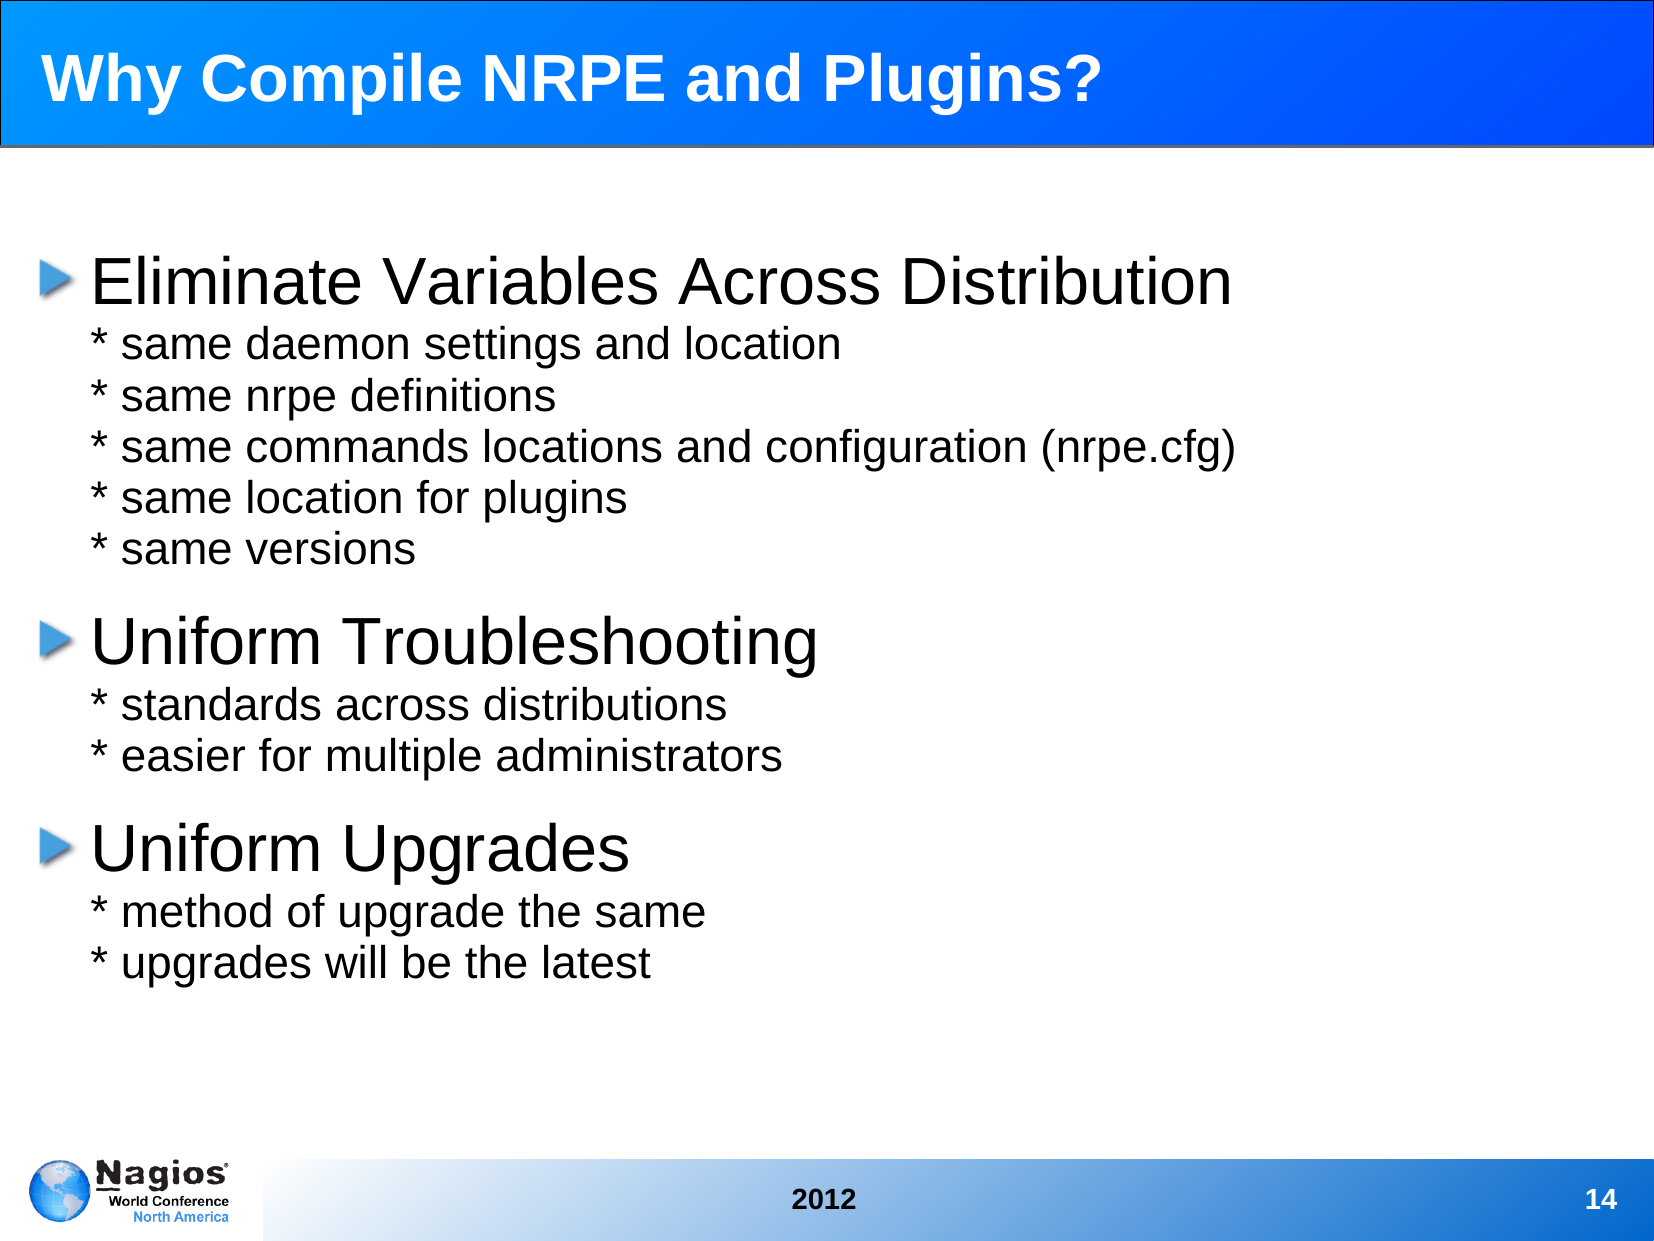

# Why Compile NRPE and Plugins?
Eliminate Variables Across Distribution
* same daemon settings and location
* same nrpe definitions
* same commands locations and configuration (nrpe.cfg)
* same location for plugins
* same versions
Uniform Troubleshooting
* standards across distributions
* easier for multiple administrators
Uniform Upgrades
* method of upgrade the same
* upgrades will be the latest
2011
14